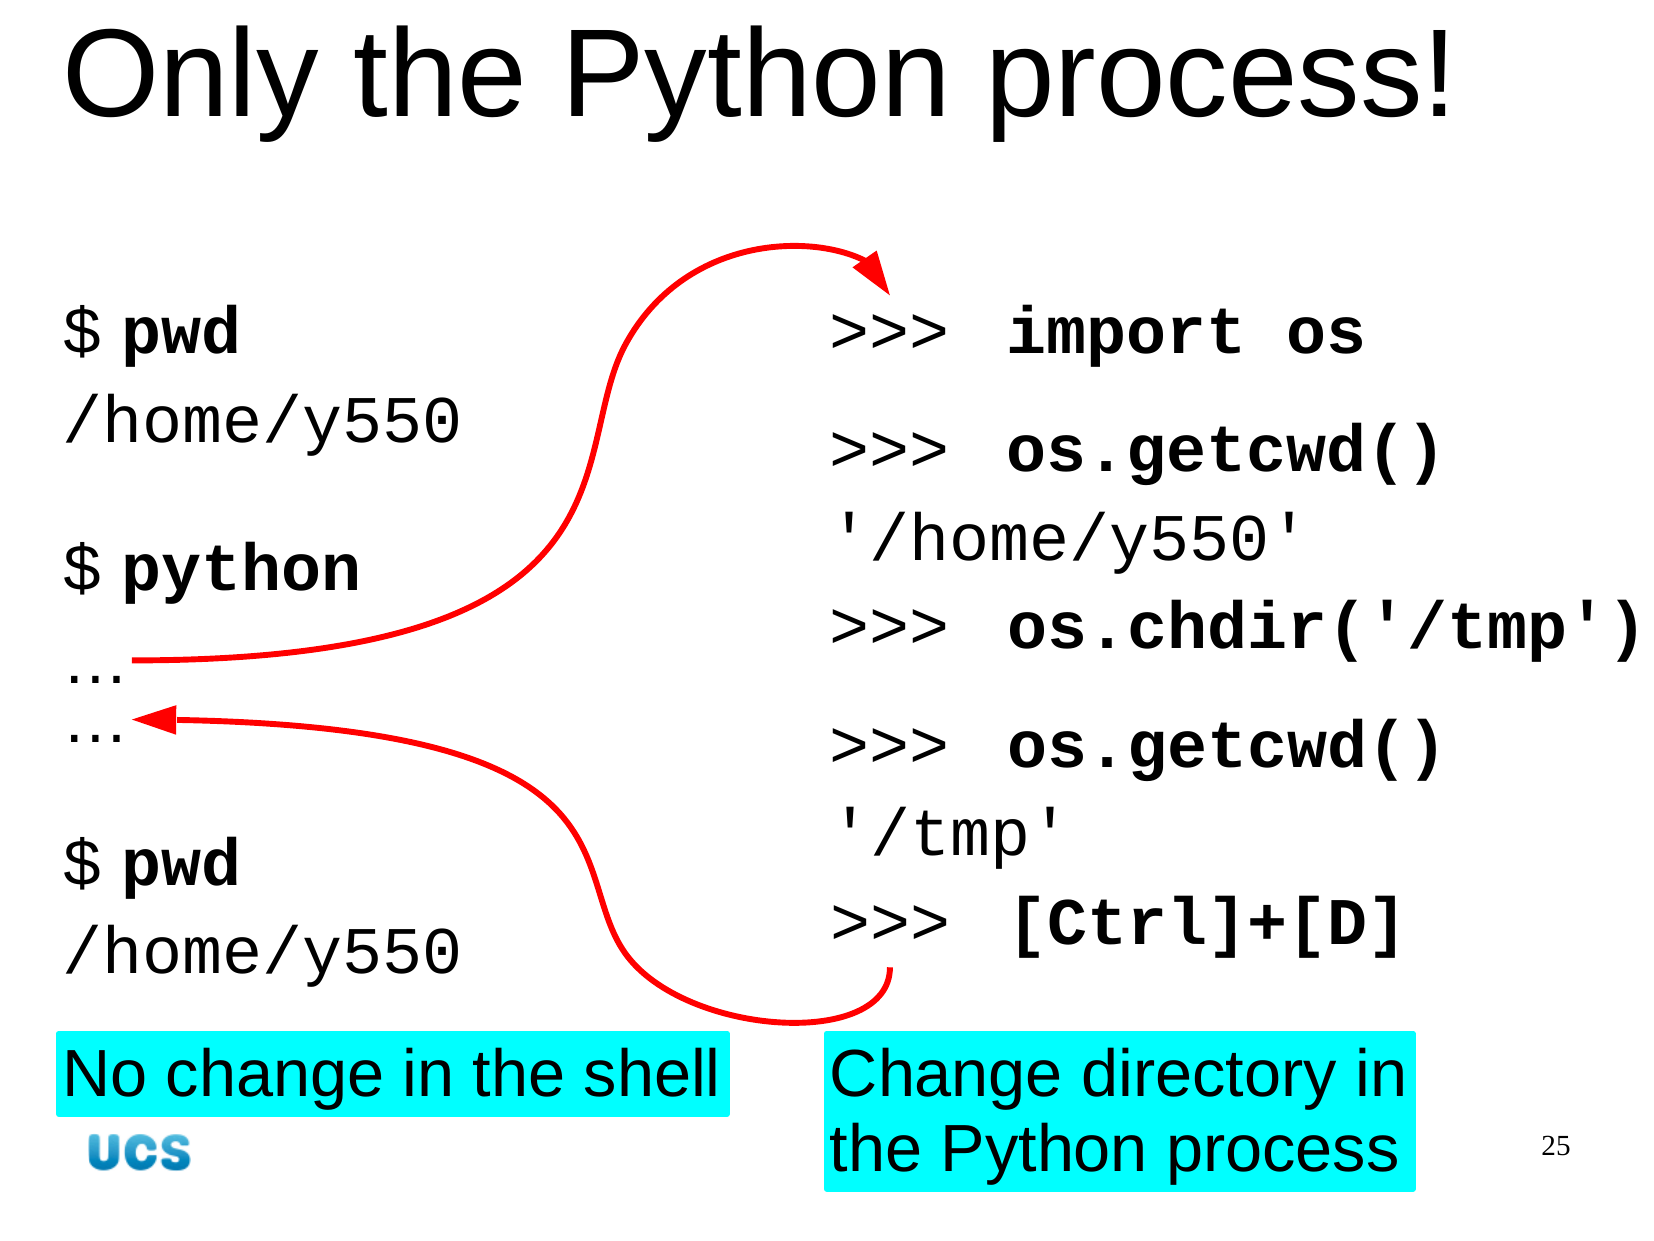

Only the Python process!
$
pwd
>>>
import os
/home/y550
>>>
os.getcwd()
'/home/y550'
$
python
>>>
os.chdir('/tmp')
…
…
>>>
os.getcwd()
'/tmp'
$
pwd
>>>
[Ctrl]+[D]
/home/y550
No change in the shell
Change directory in
the Python process
25